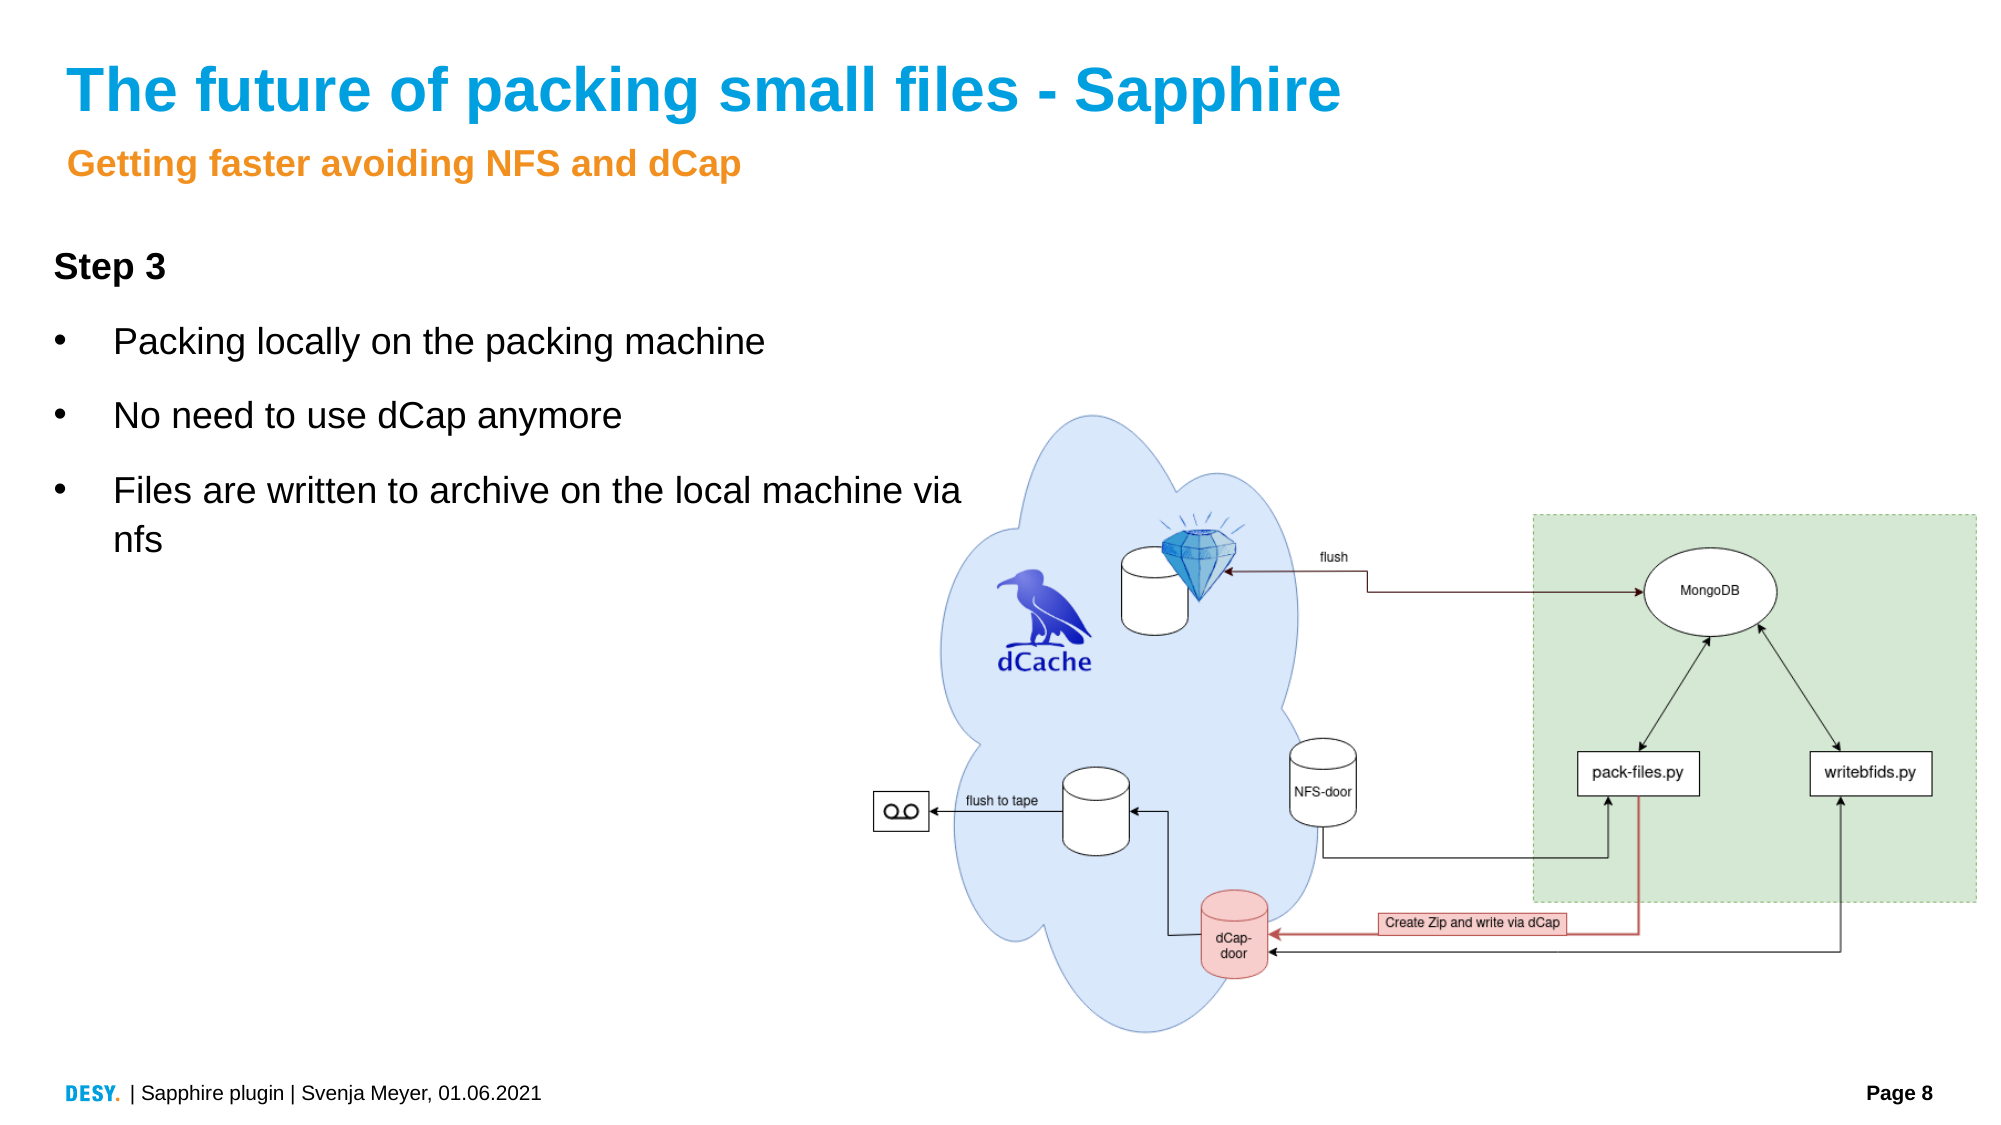

# The future of packing small files - Sapphire
Getting faster avoiding NFS and dCap
Step 3
Packing locally on the packing machine
No need to use dCap anymore
Files are written to archive on the local machine via nfs
| Sapphire plugin | Svenja Meyer, 01.06.2021